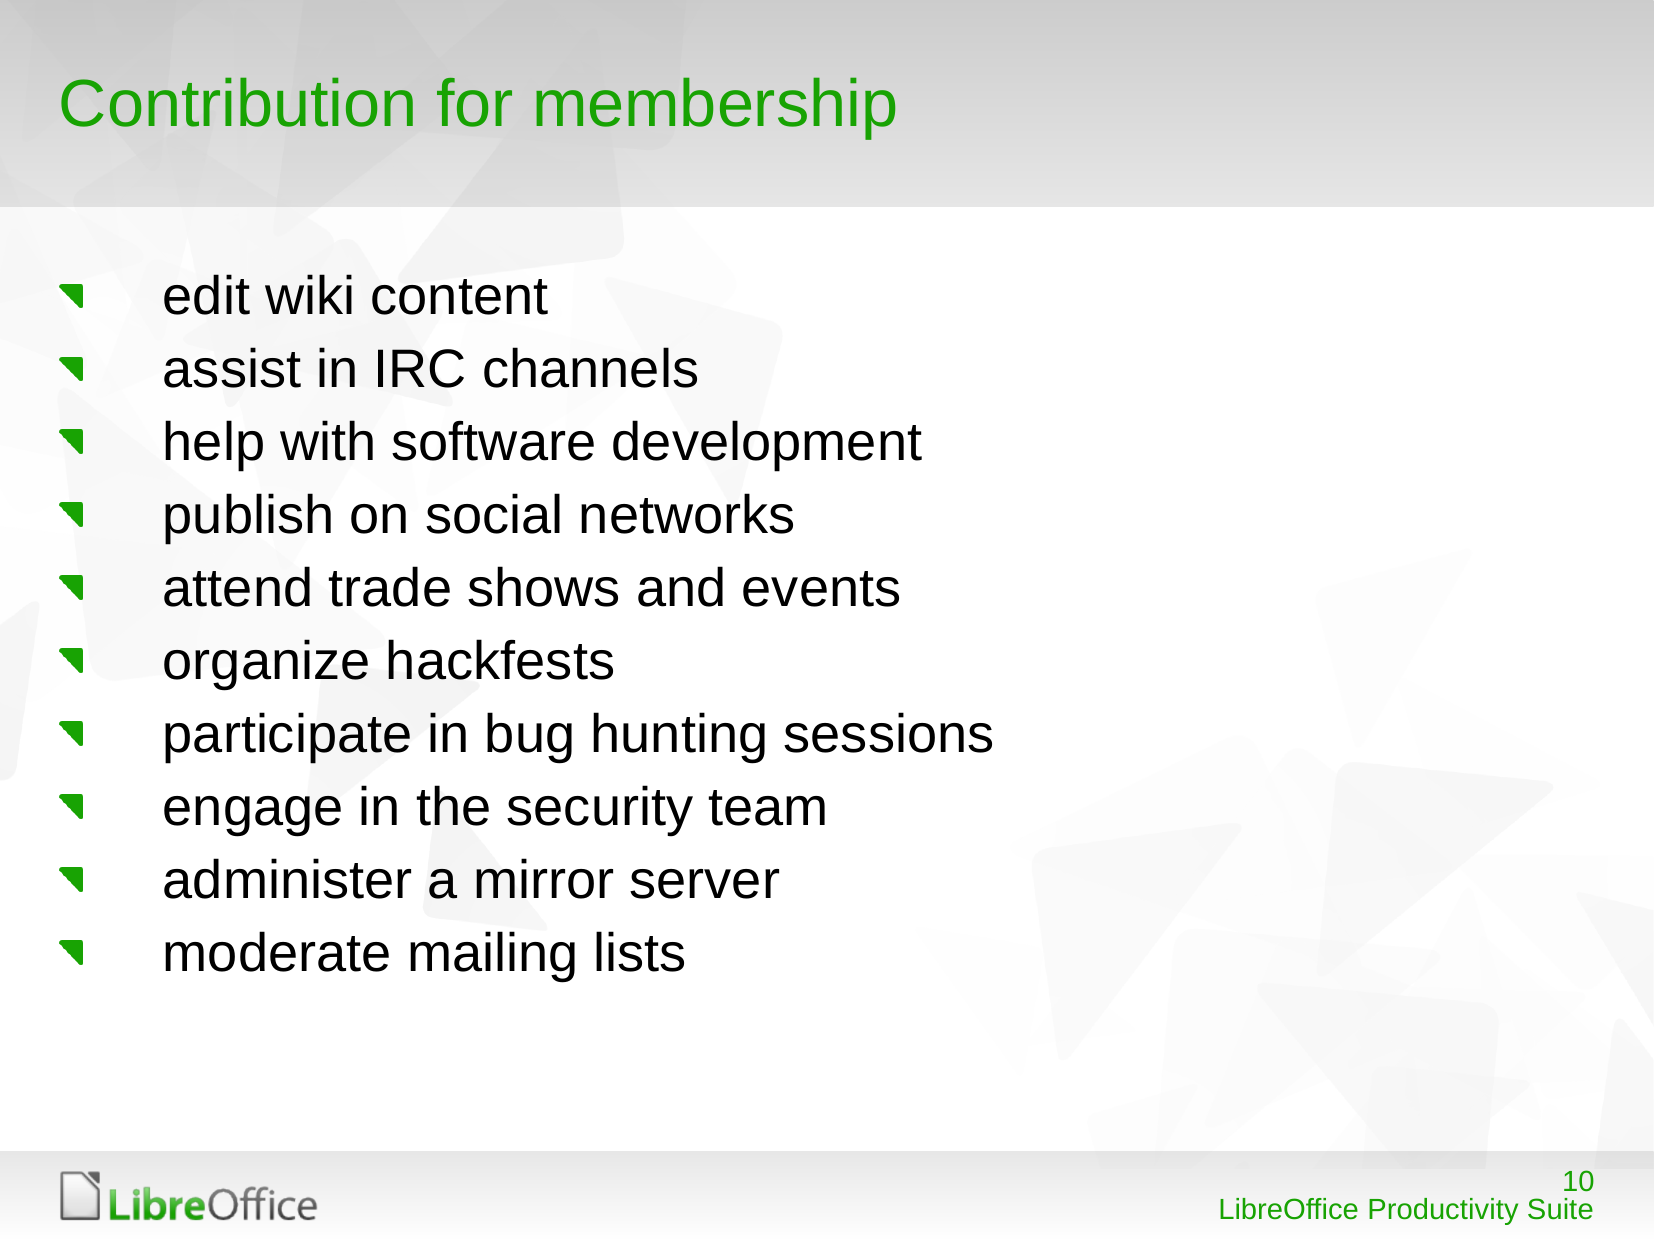

# Contribution for membership
 edit wiki content
 assist in IRC channels
 help with software development
 publish on social networks
 attend trade shows and events
 organize hackfests
 participate in bug hunting sessions
 engage in the security team
 administer a mirror server
 moderate mailing lists
10
LibreOffice Productivity Suite